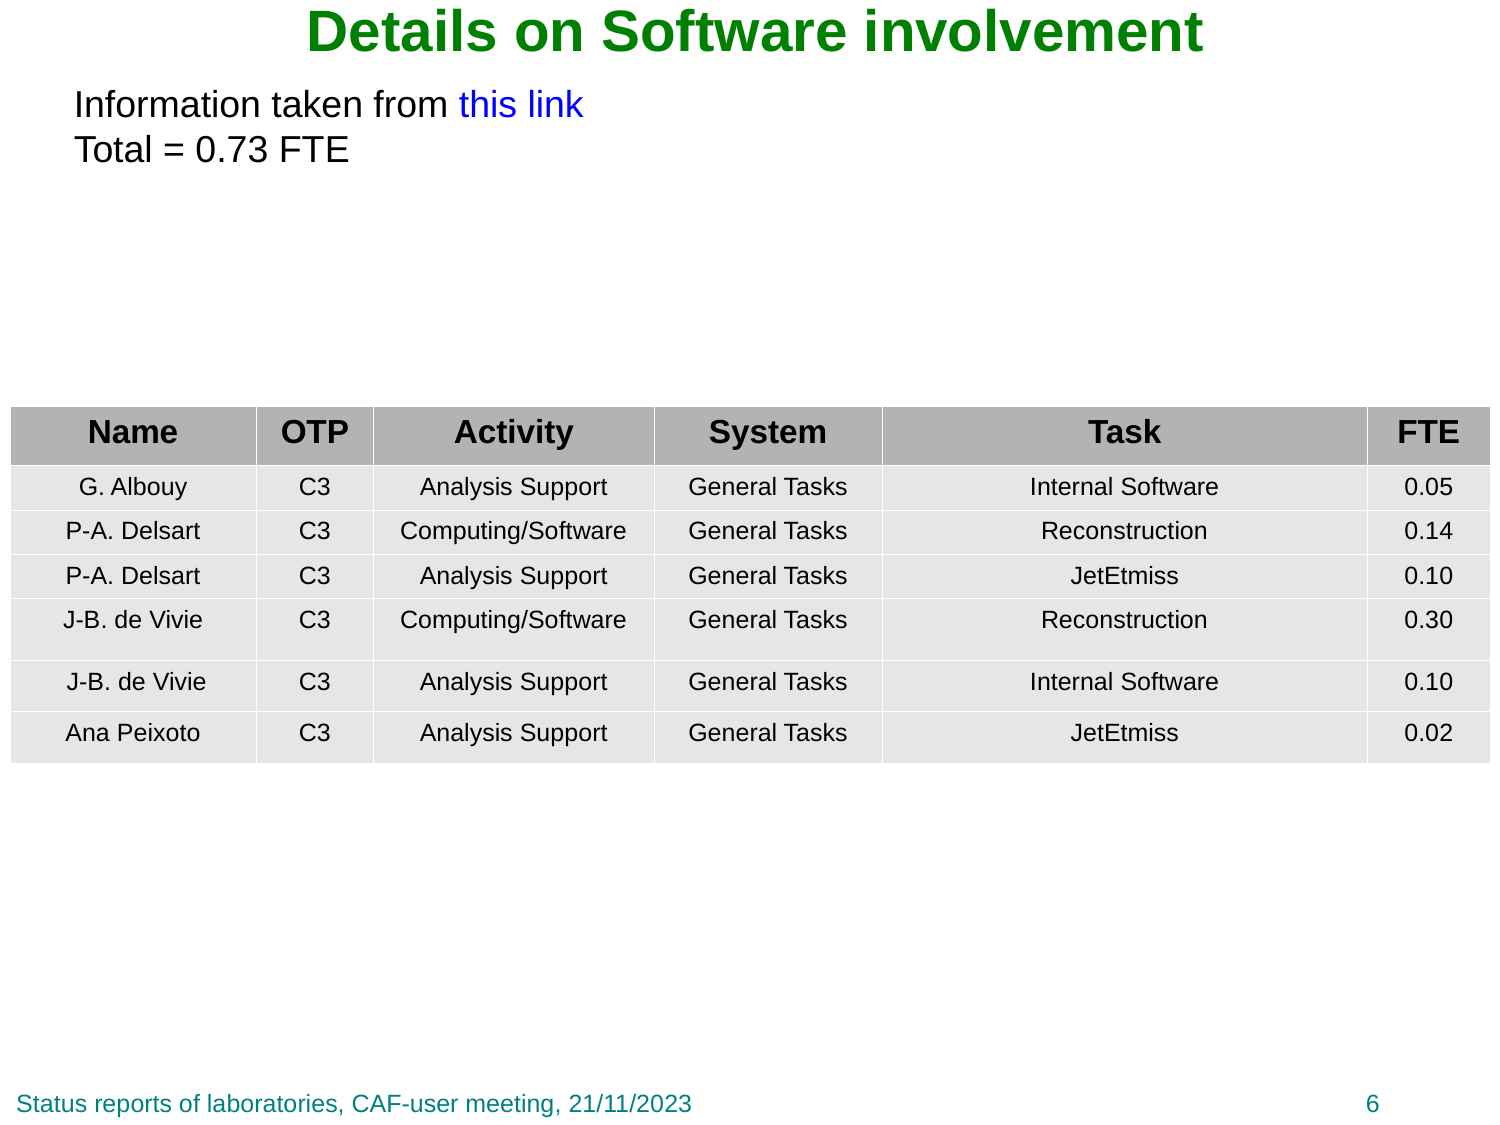

Details on Software involvement
Information taken from this link
Total = 0.73 FTE
| Name | OTP | Activity | System | Task | FTE |
| --- | --- | --- | --- | --- | --- |
| G. Albouy | C3 | Analysis Support | General Tasks | Internal Software | 0.05 |
| P-A. Delsart | C3 | Computing/Software | General Tasks | Reconstruction | 0.14 |
| P-A. Delsart | C3 | Analysis Support | General Tasks | JetEtmiss | 0.10 |
| J-B. de Vivie | C3 | Computing/Software | General Tasks | Reconstruction | 0.30 |
| J-B. de Vivie | C3 | Analysis Support | General Tasks | Internal Software | 0.10 |
| Ana Peixoto | C3 | Analysis Support | General Tasks | JetEtmiss | 0.02 |